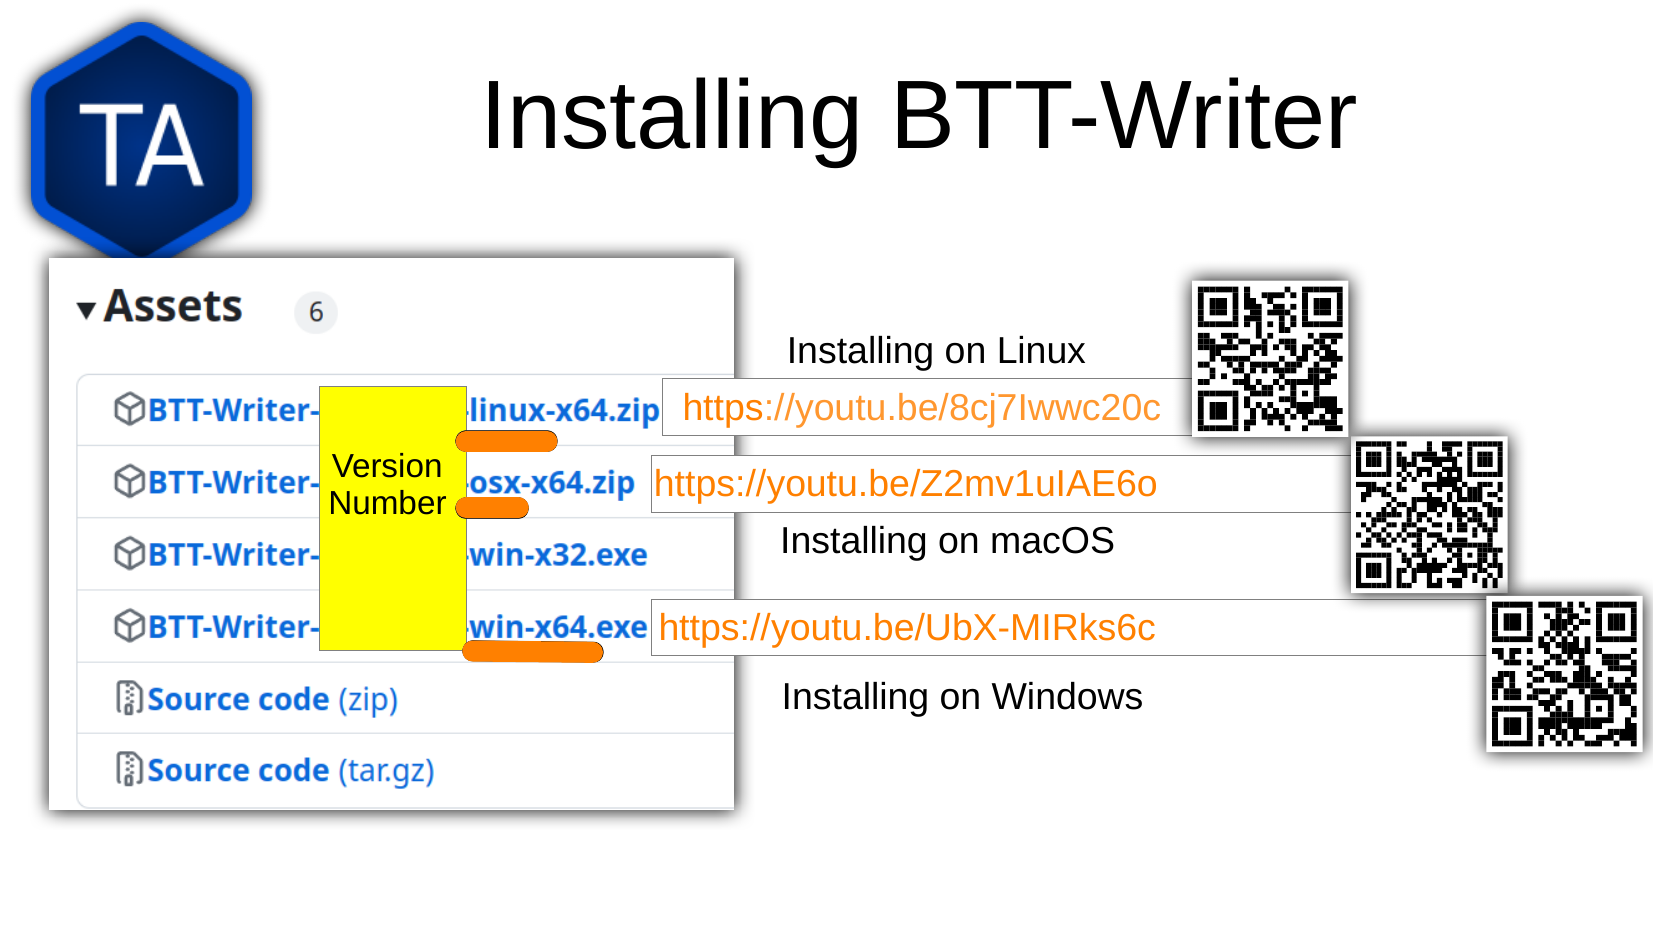

# Installing BTT-Writer
Installing on Linux
https://youtu.be/8cj7Iwwc20c
Version
Number
https://youtu.be/Z2mv1uIAE6o
Installing on macOS
https://youtu.be/UbX-MIRks6c
Installing on Windows